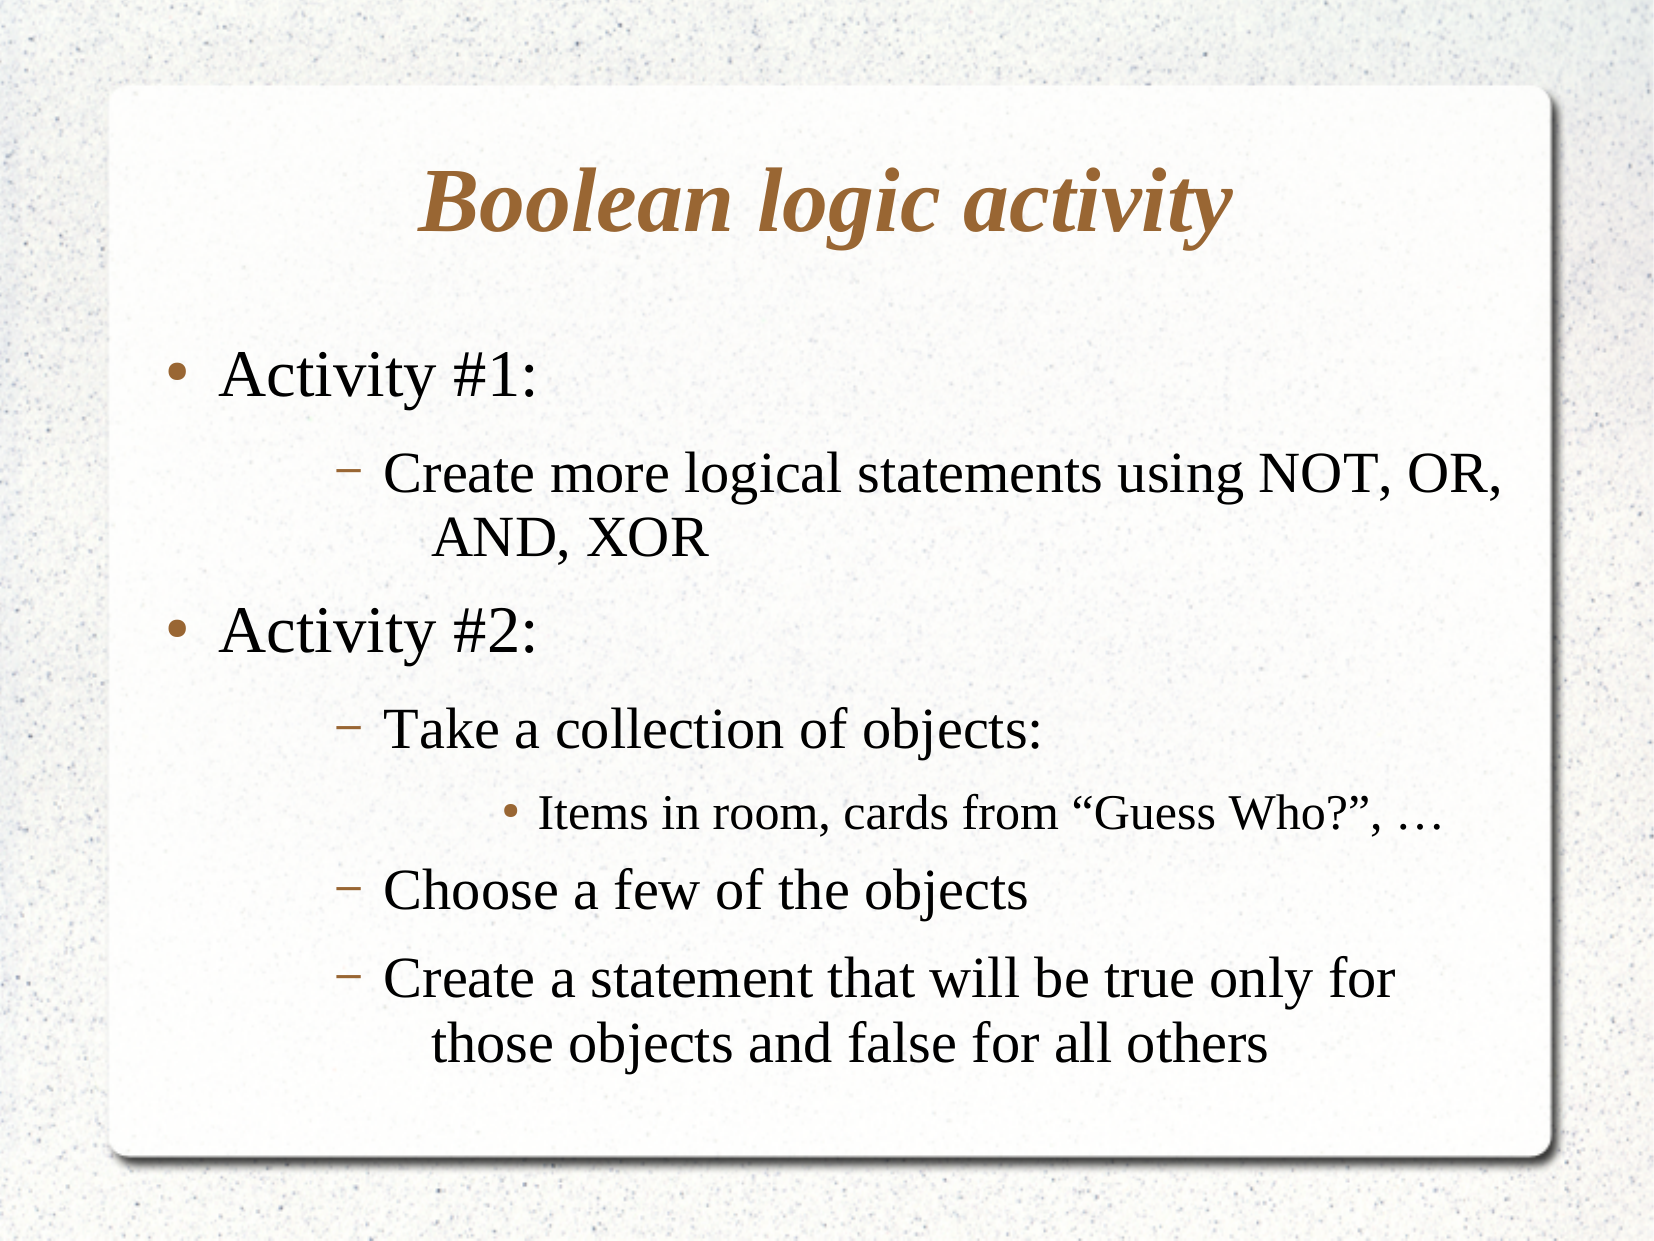

# Boolean logic activity
Activity #1:
Create more logical statements using NOT, OR, AND, XOR
Activity #2:
Take a collection of objects:
Items in room, cards from “Guess Who?”, …
Choose a few of the objects
Create a statement that will be true only for those objects and false for all others